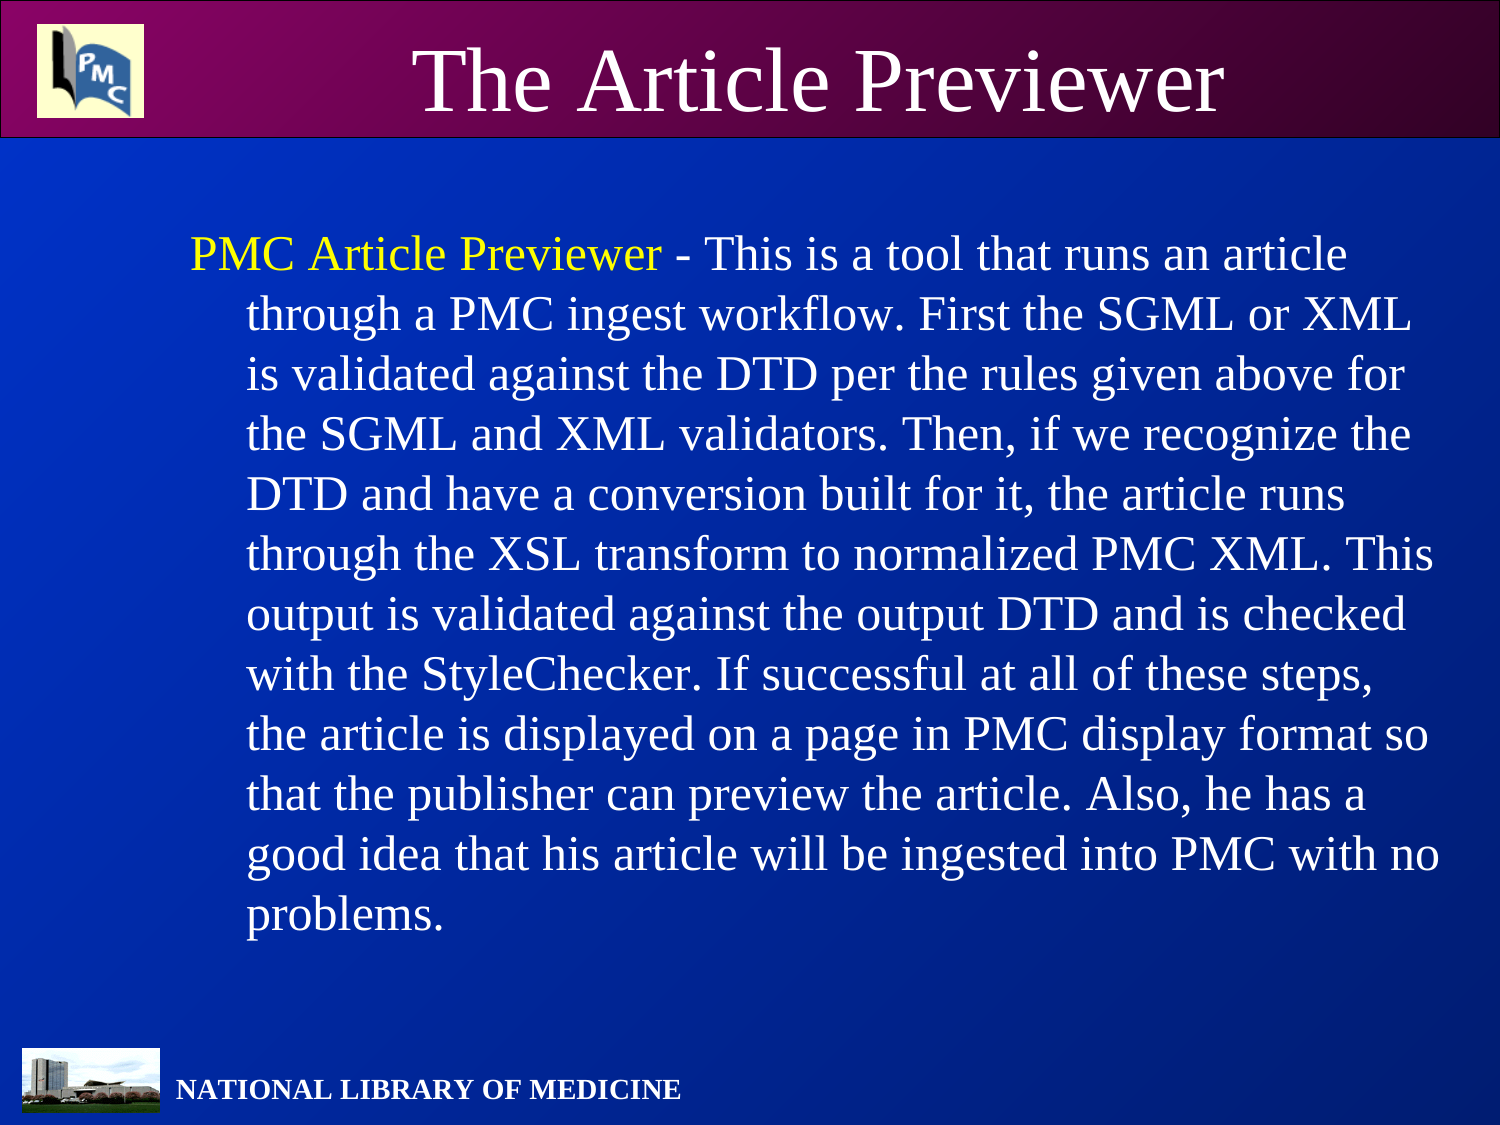

# The Article Previewer
PMC Article Previewer - This is a tool that runs an article through a PMC ingest workflow. First the SGML or XML is validated against the DTD per the rules given above for the SGML and XML validators. Then, if we recognize the DTD and have a conversion built for it, the article runs through the XSL transform to normalized PMC XML. This output is validated against the output DTD and is checked with the StyleChecker. If successful at all of these steps, the article is displayed on a page in PMC display format so that the publisher can preview the article. Also, he has a good idea that his article will be ingested into PMC with no problems.